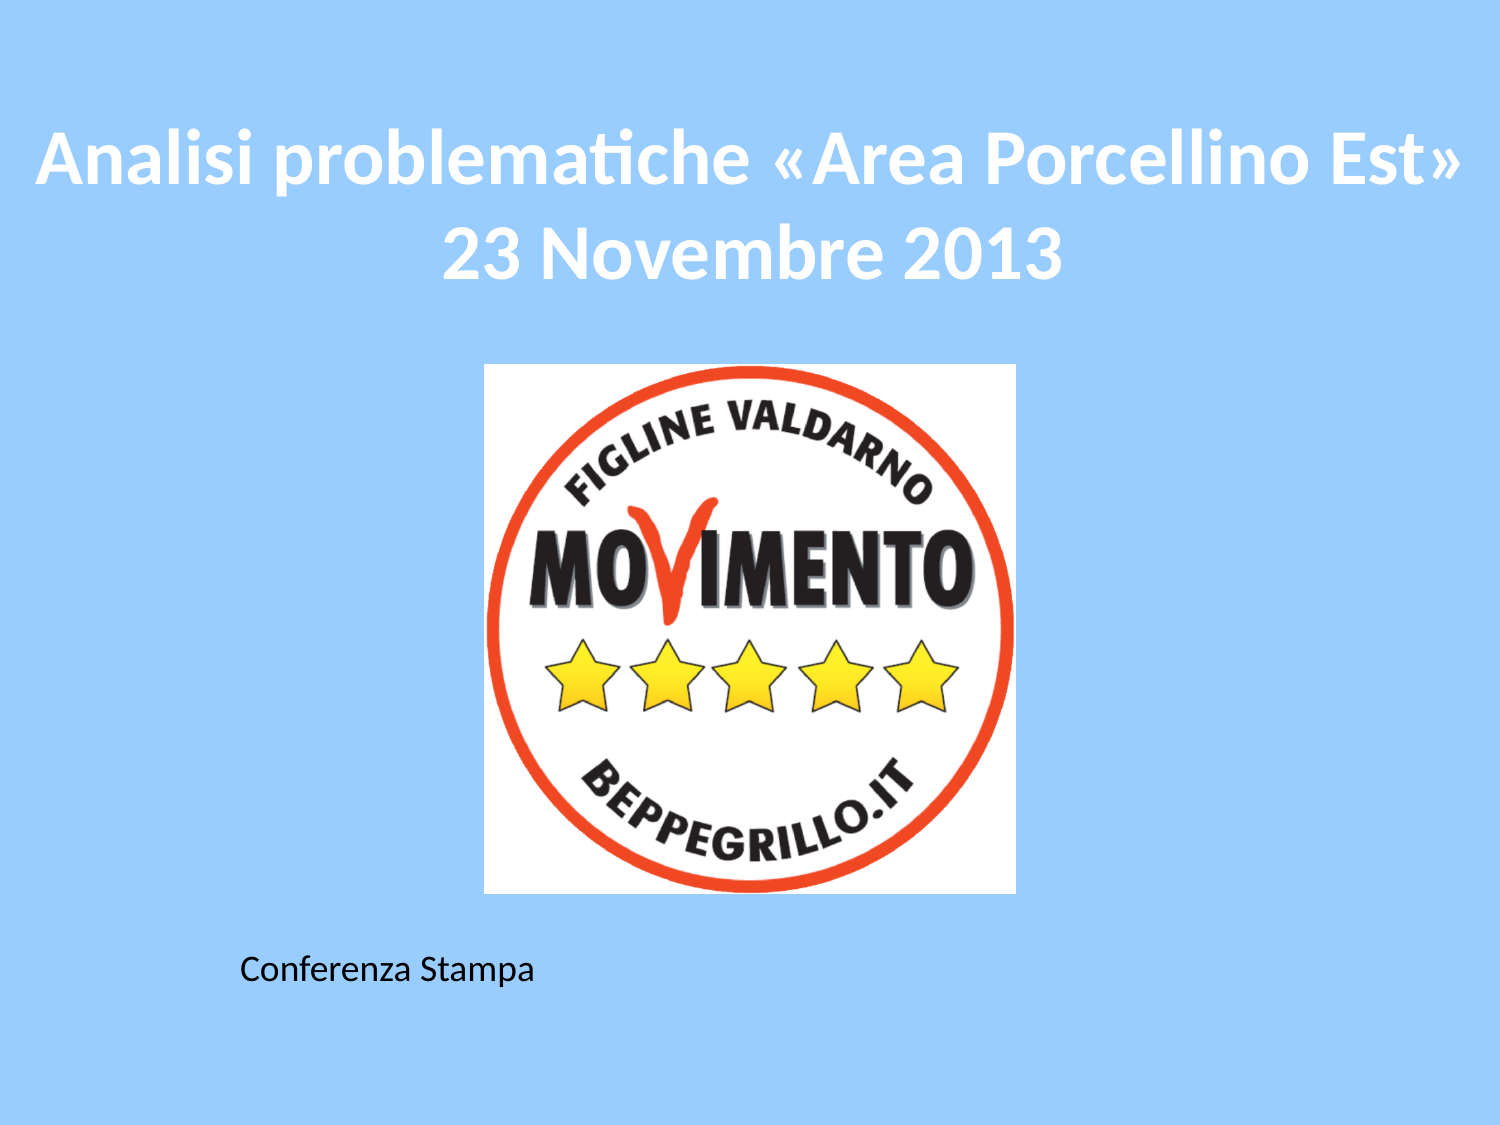

# Analisi problematiche «Area Porcellino Est» 23 Novembre 2013
Conferenza Stampa